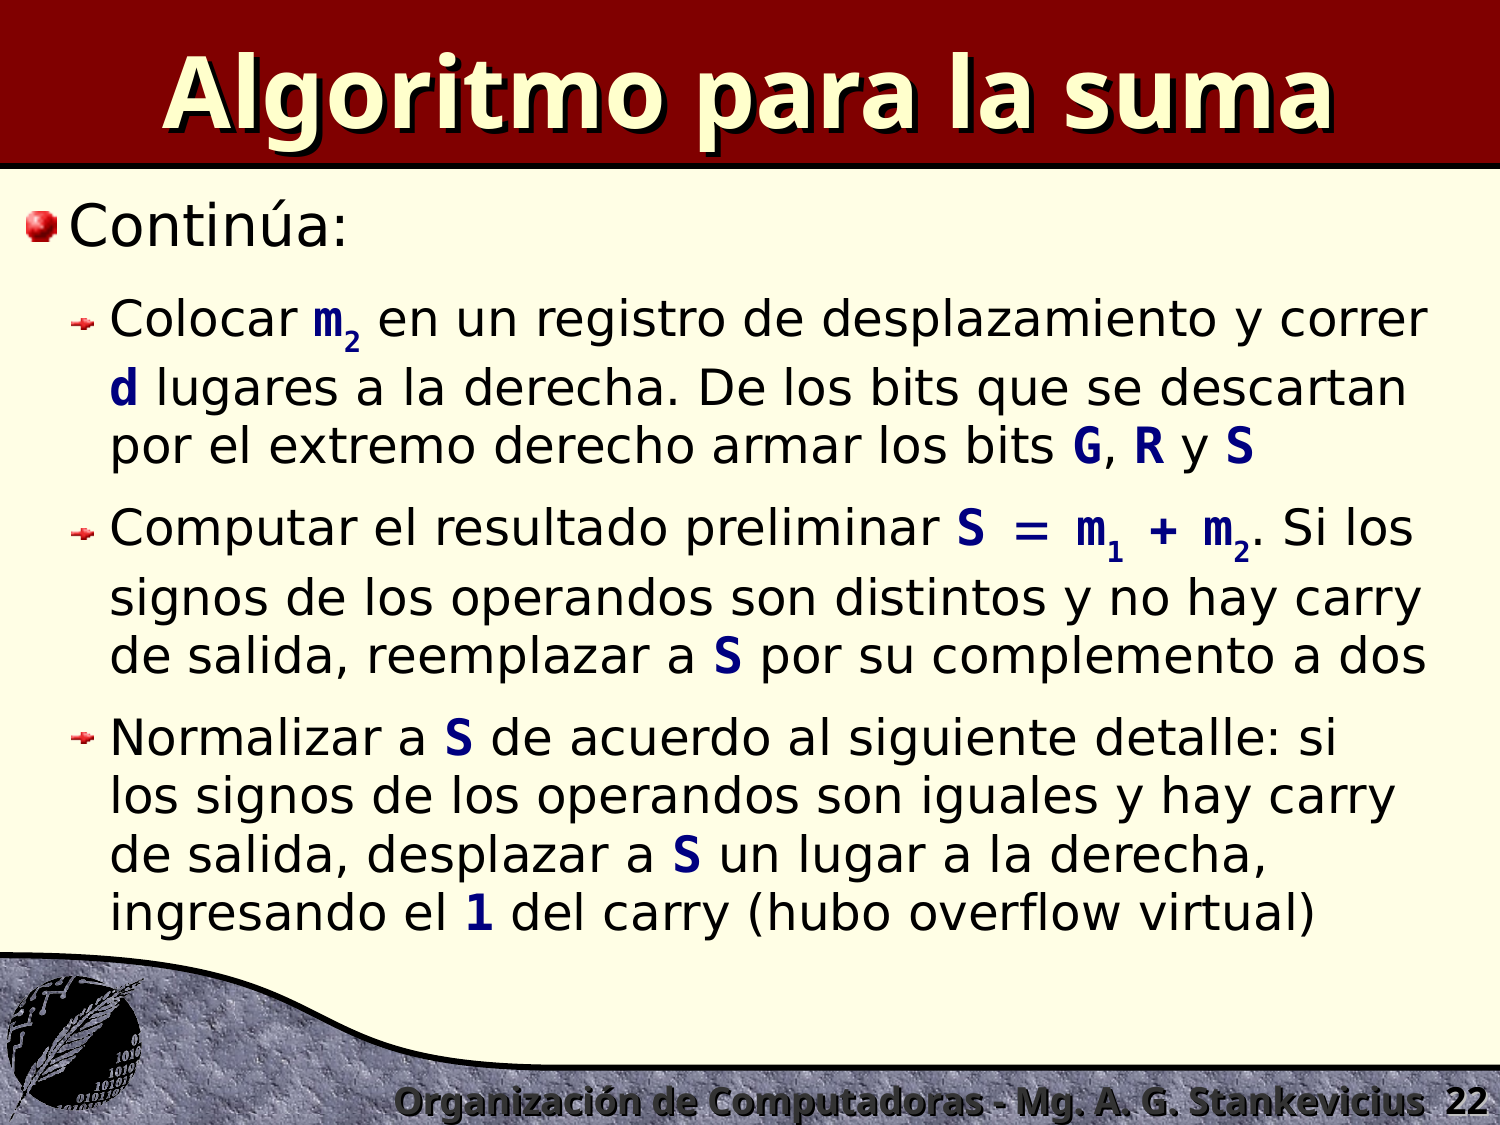

# Algoritmo para la suma
Continúa:
Colocar m2 en un registro de desplazamiento y correr
d lugares a la derecha. De los bits que se descartan por el extremo derecho armar los bits G, R y S
Computar el resultado preliminar S = m1 + m2. Si los signos de los operandos son distintos y no hay carry de salida, reemplazar a S por su complemento a dos
Normalizar a S de acuerdo al siguiente detalle: si
los signos de los operandos son iguales y hay carry
de salida, desplazar a S un lugar a la derecha, ingresando el 1 del carry (hubo overflow virtual)
22